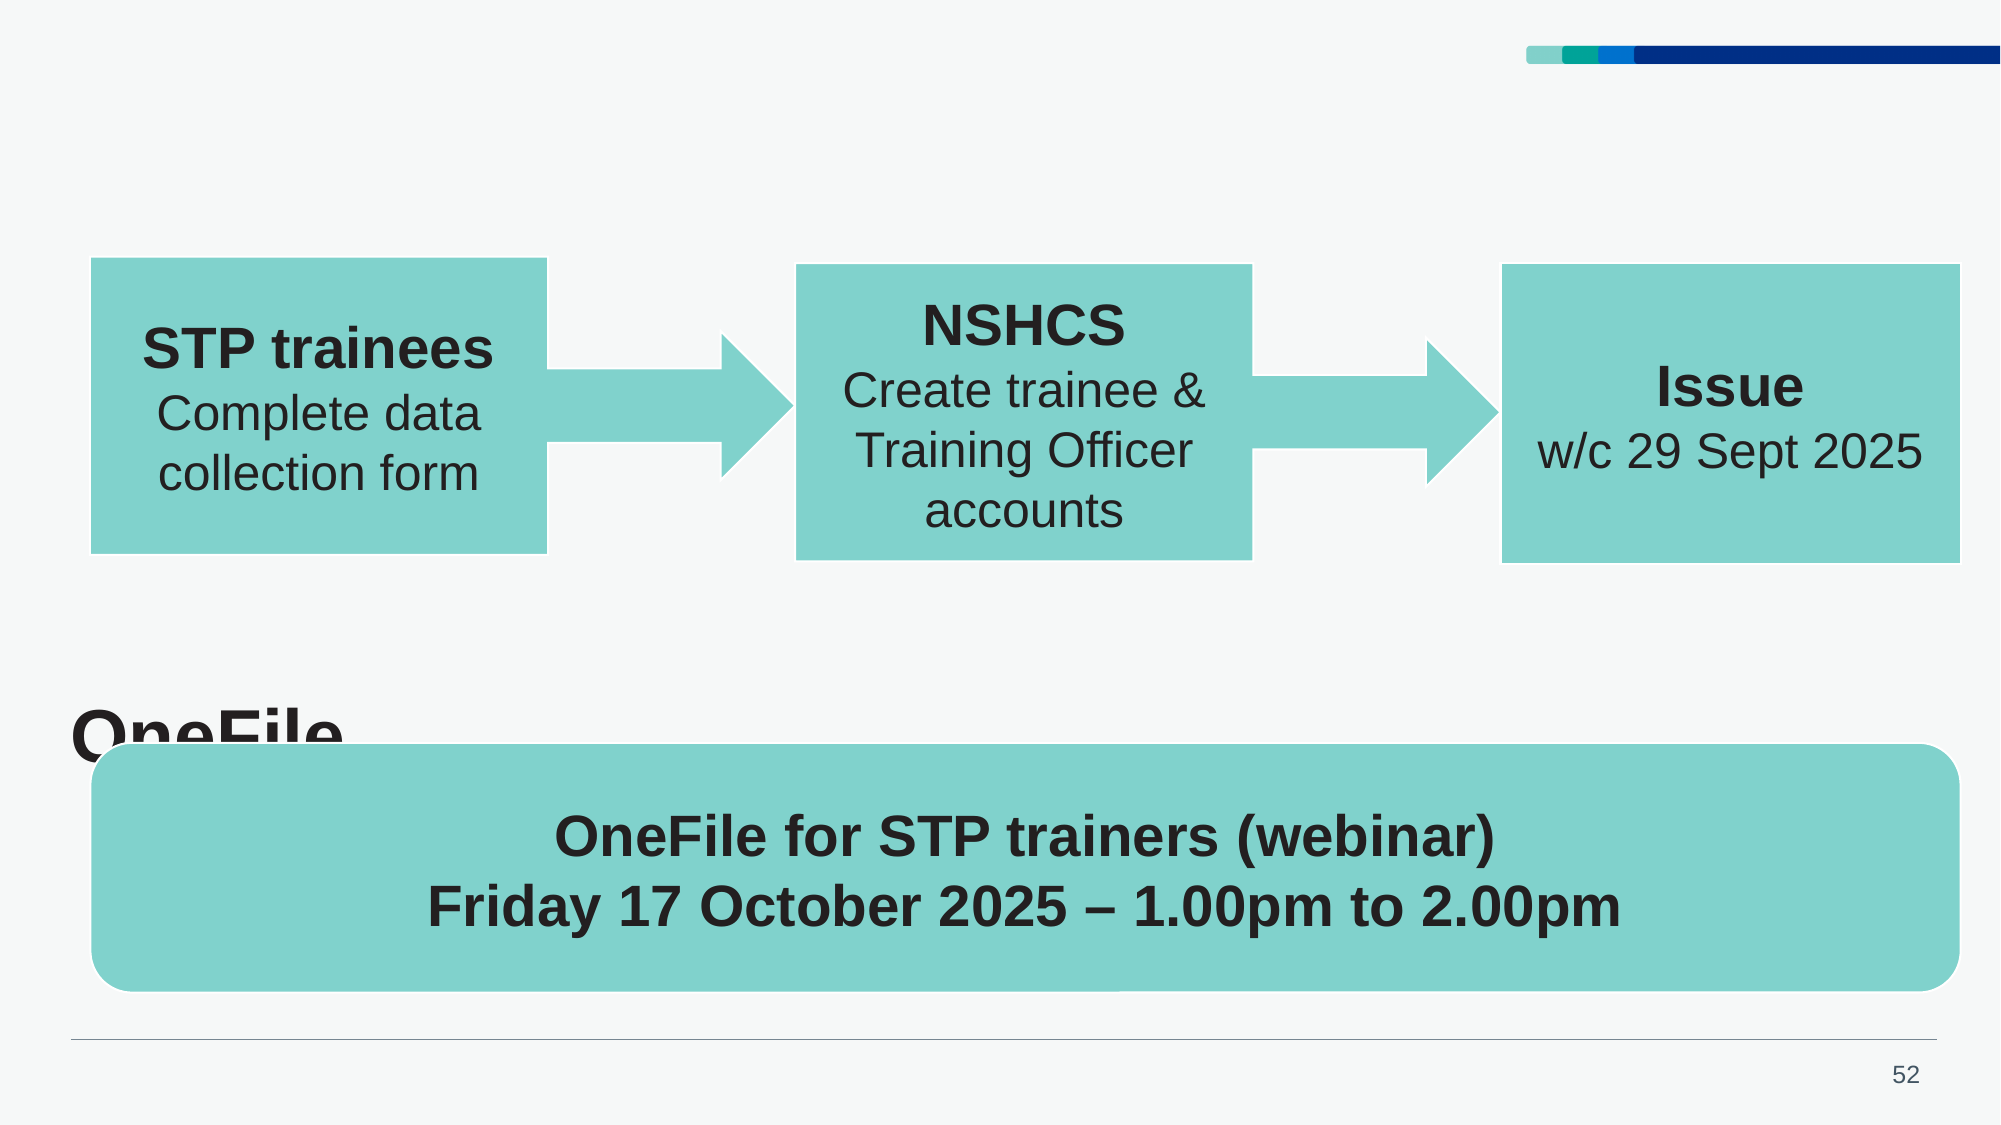

STP trainees
Complete data collection form
NSHCS
Create trainee & Training Officer accounts
Issue
w/c 29 Sept 2025
# OneFile
OneFile for STP trainers (webinar)
Friday 17 October 2025 – 1.00pm to 2.00pm